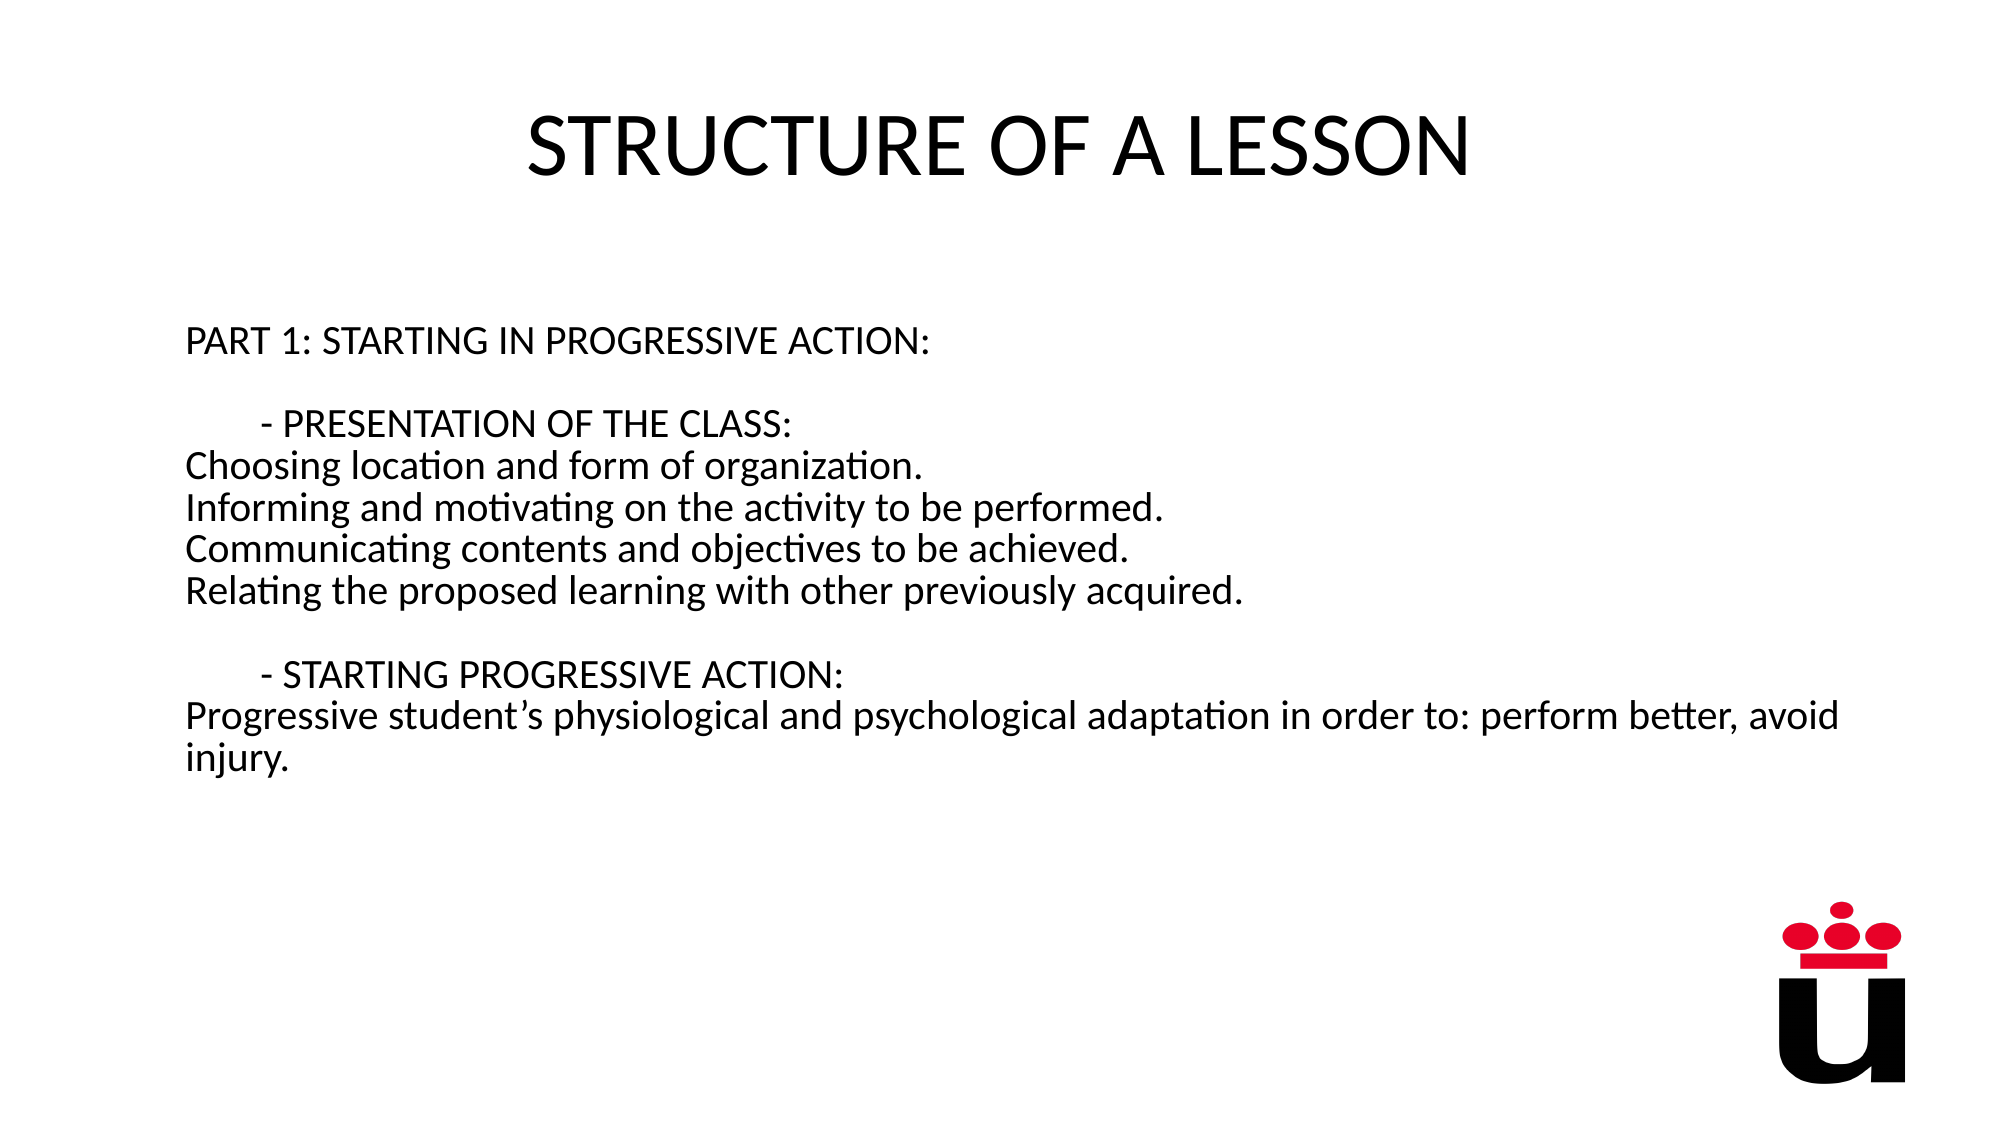

# STRUCTURE OF A LESSON
PART 1: STARTING IN PROGRESSIVE ACTION:
	- PRESENTATION OF THE CLASS:
Choosing location and form of organization.
Informing and motivating on the activity to be performed.
Communicating contents and objectives to be achieved.
Relating the proposed learning with other previously acquired.
	- STARTING PROGRESSIVE ACTION:
Progressive student’s physiological and psychological adaptation in order to: perform better, avoid injury.